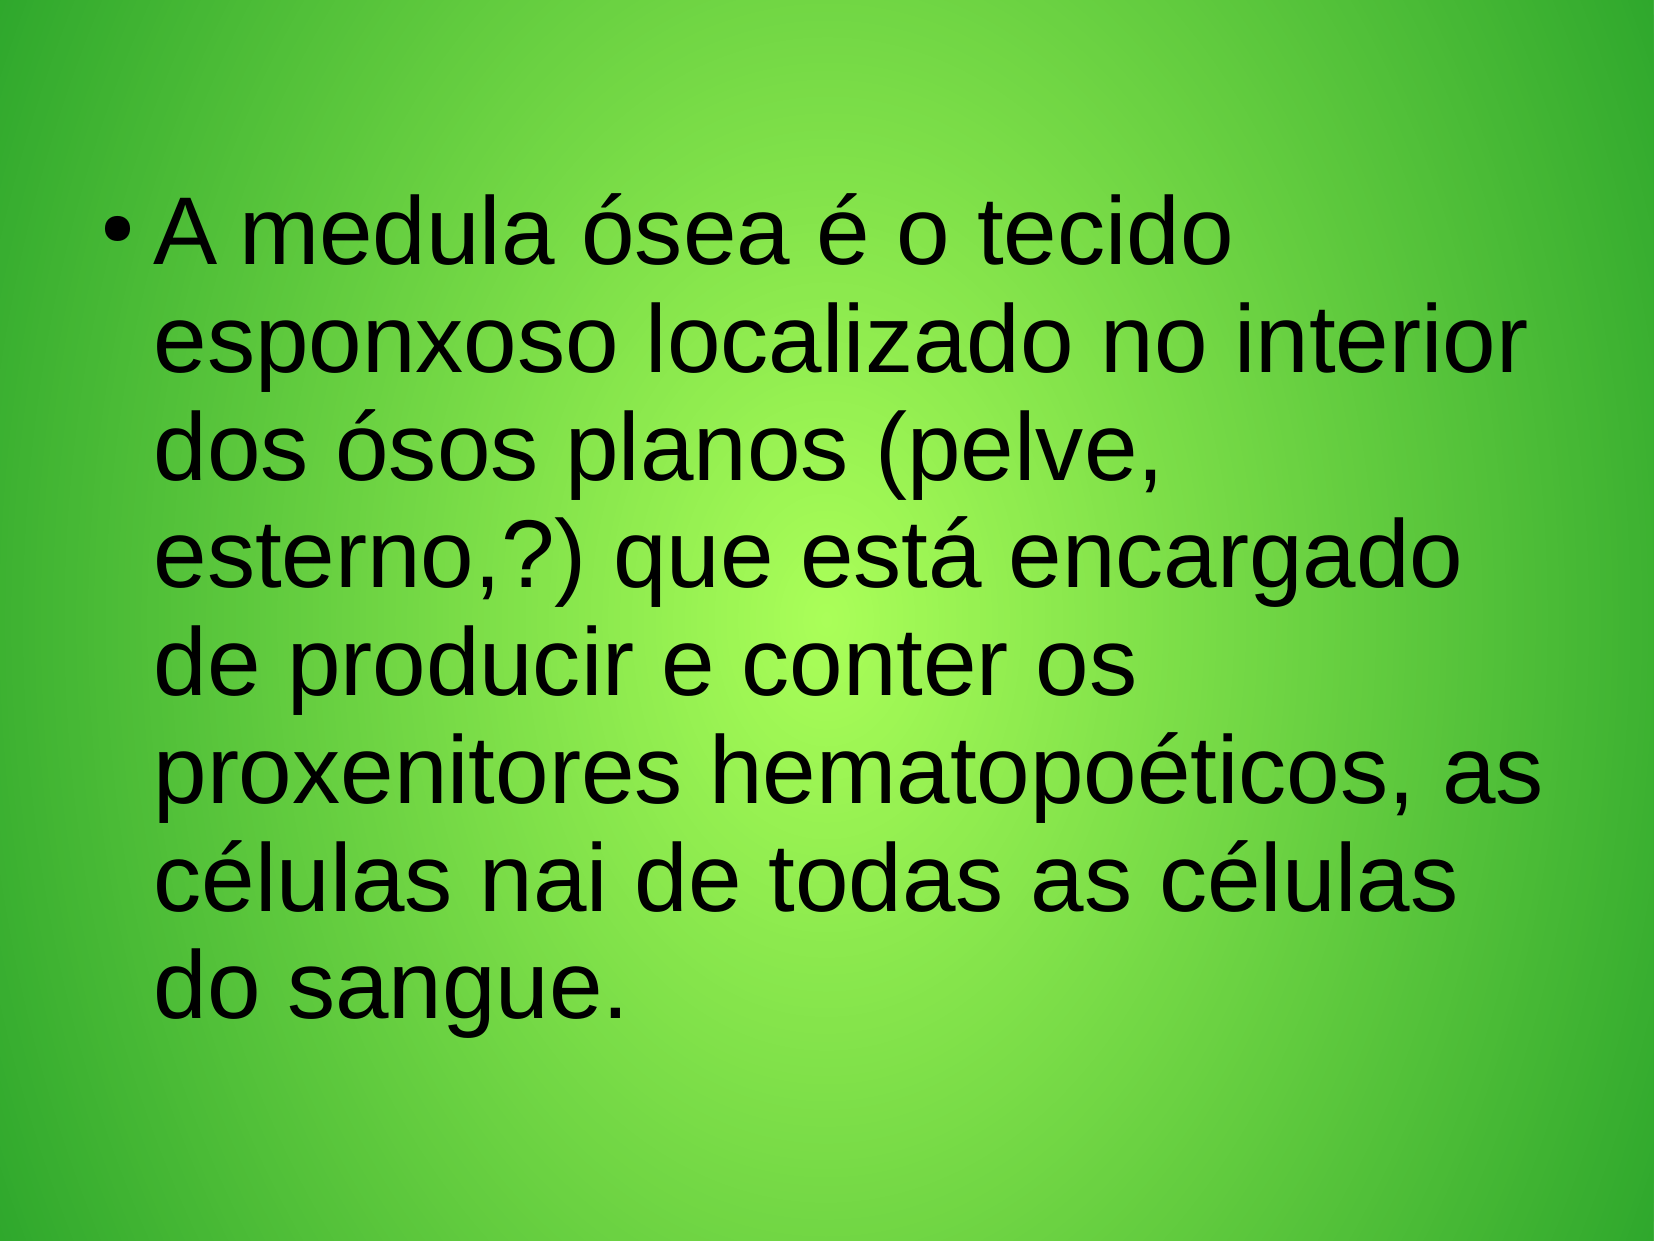

# A medula ósea é o tecido esponxoso localizado no interior dos ósos planos (pelve, esterno,?) que está encargado de producir e conter os proxenitores hematopoéticos, as células nai de todas as células do sangue.